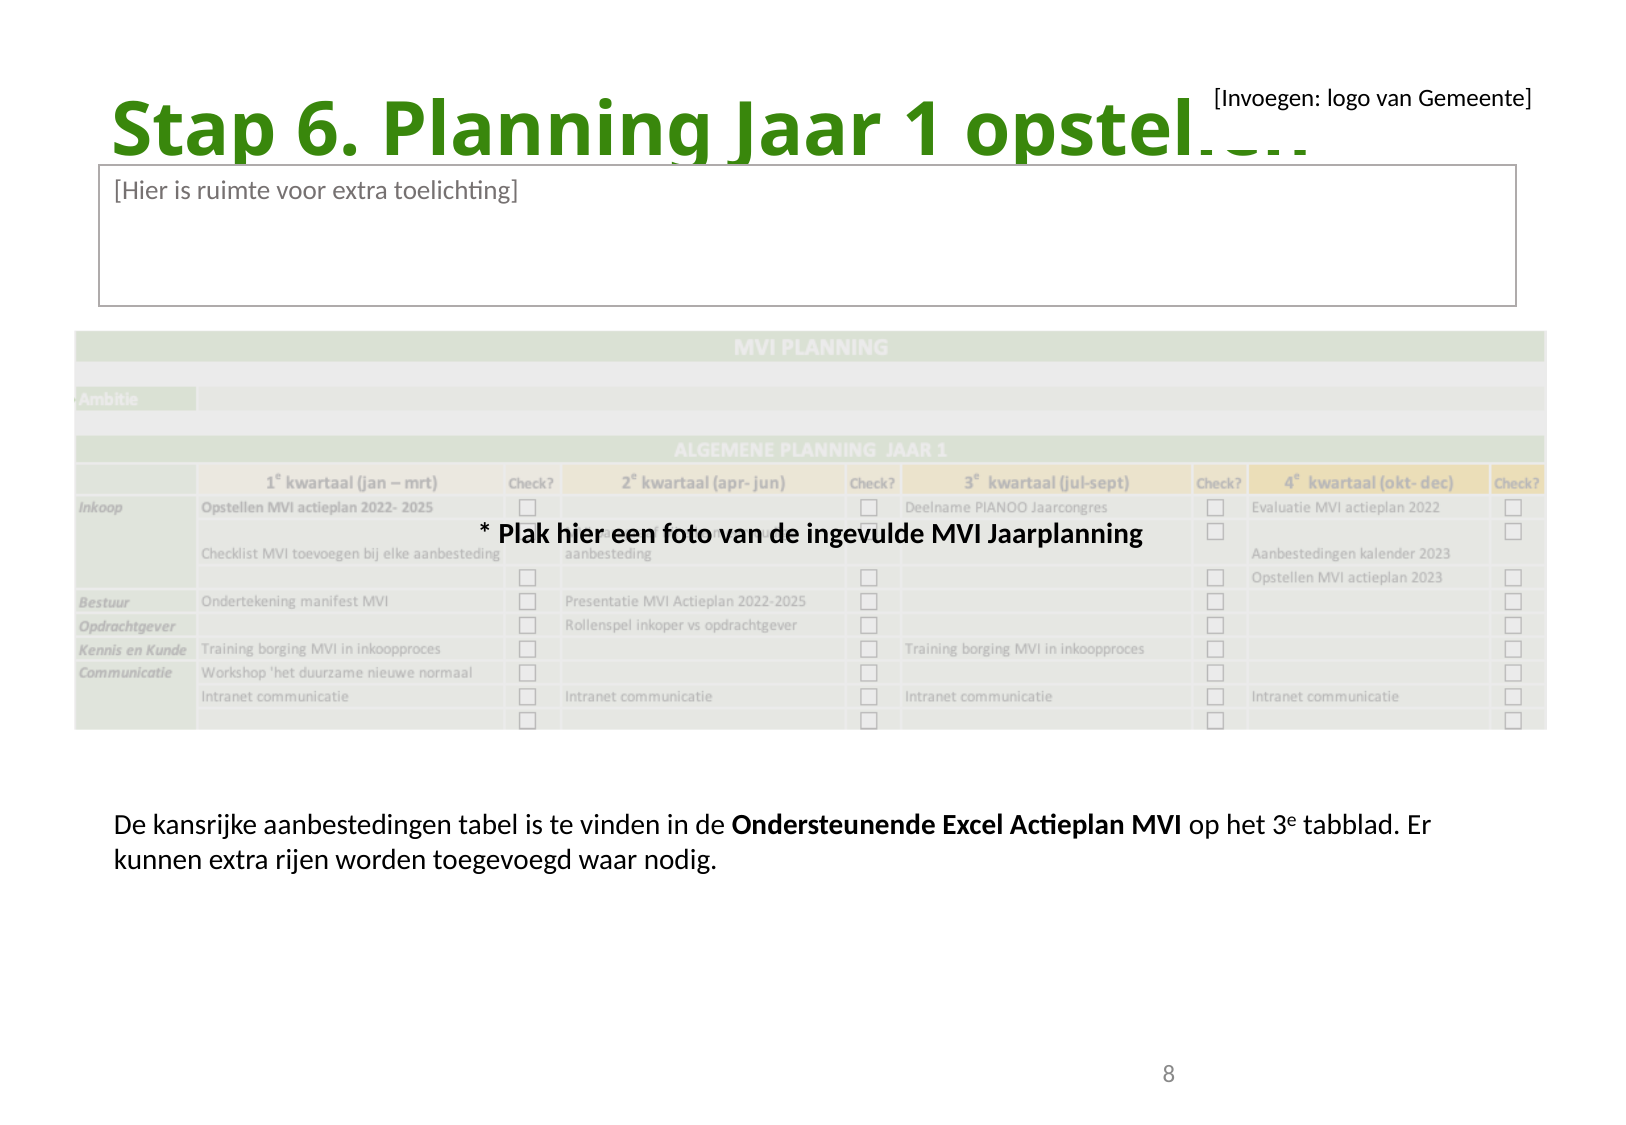

Stap 6. Planning Jaar 1 opstellen
[Invoegen: logo van Gemeente]
[Hier is ruimte voor extra toelichting]
* Plak hier een foto van de ingevulde MVI Jaarplanning
De kansrijke aanbestedingen tabel is te vinden in de Ondersteunende Excel Actieplan MVI op het 3e tabblad. Er kunnen extra rijen worden toegevoegd waar nodig.